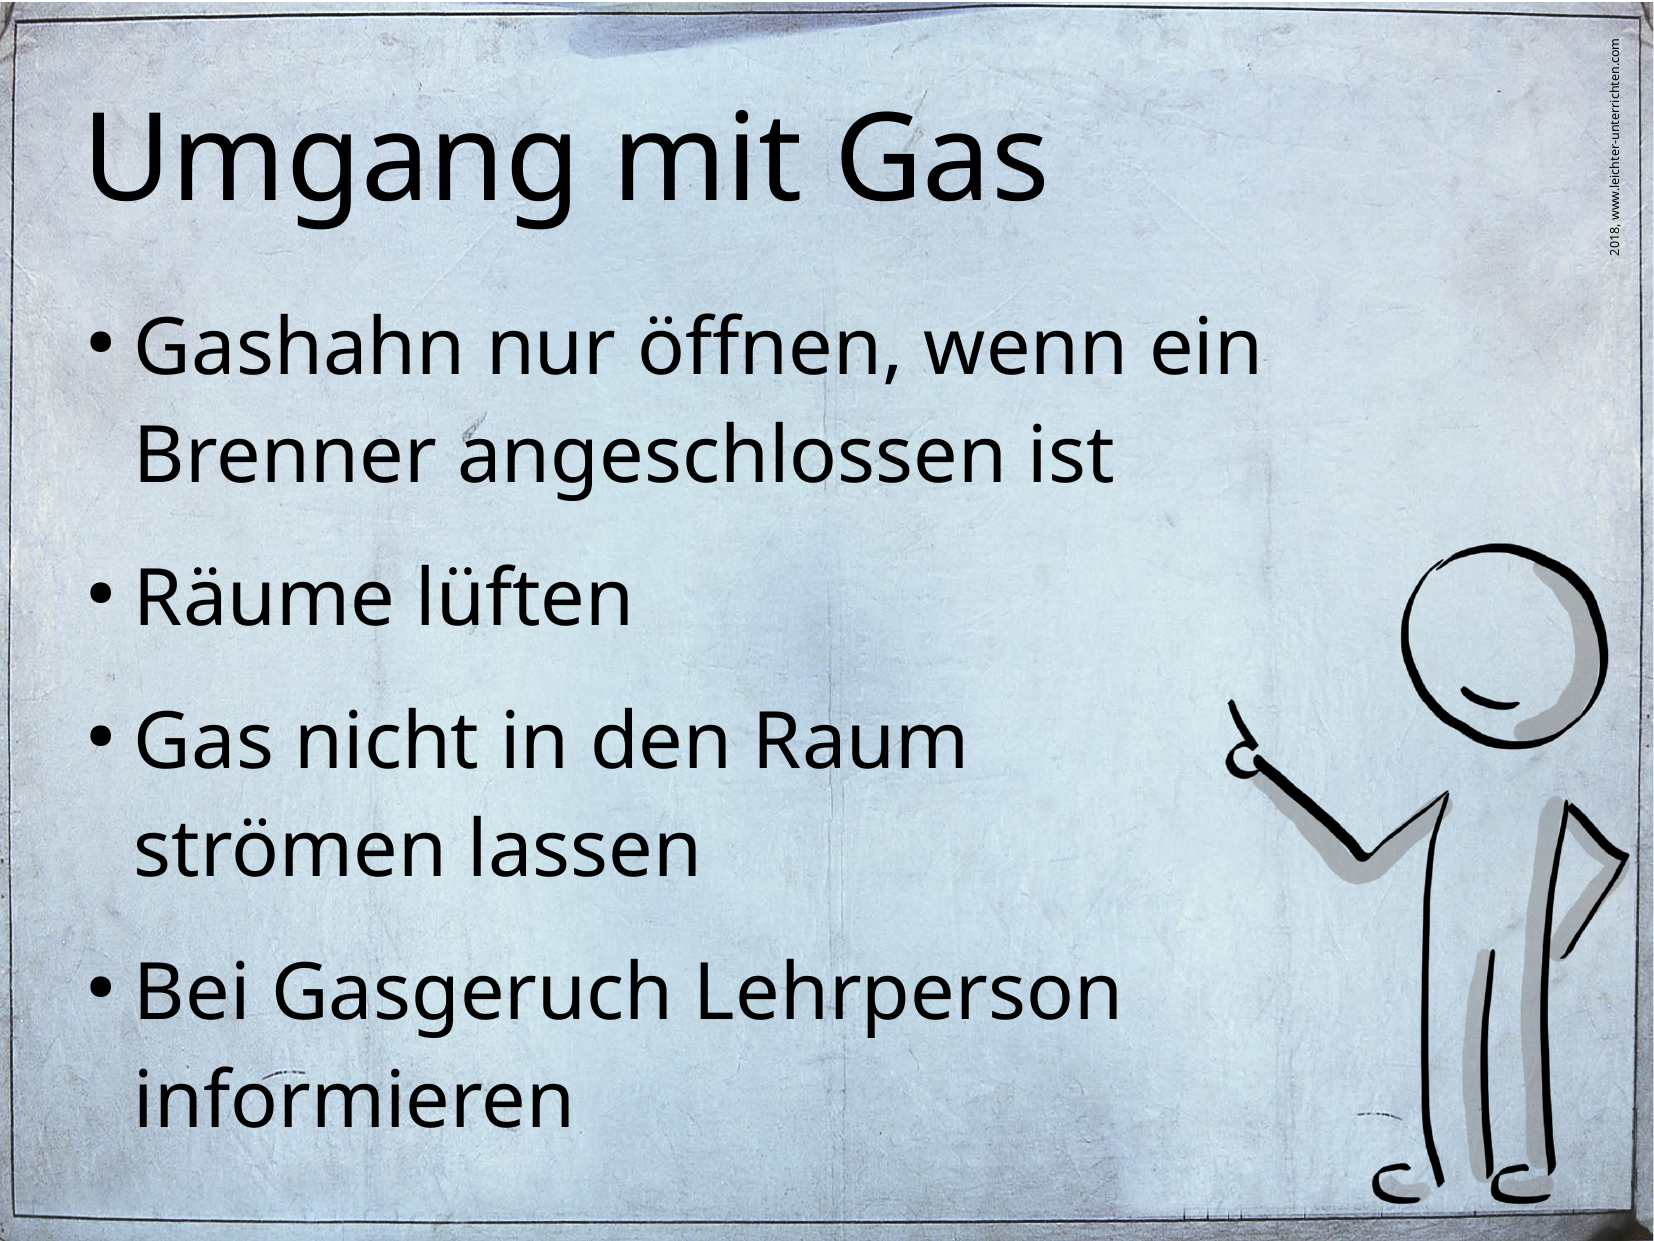

# Umgang mit Gas
Gashahn nur öffnen, wenn ein Brenner angeschlossen ist
Räume lüften
Gas nicht in den Raum
strömen lassen
Bei Gasgeruch Lehrperson
informieren